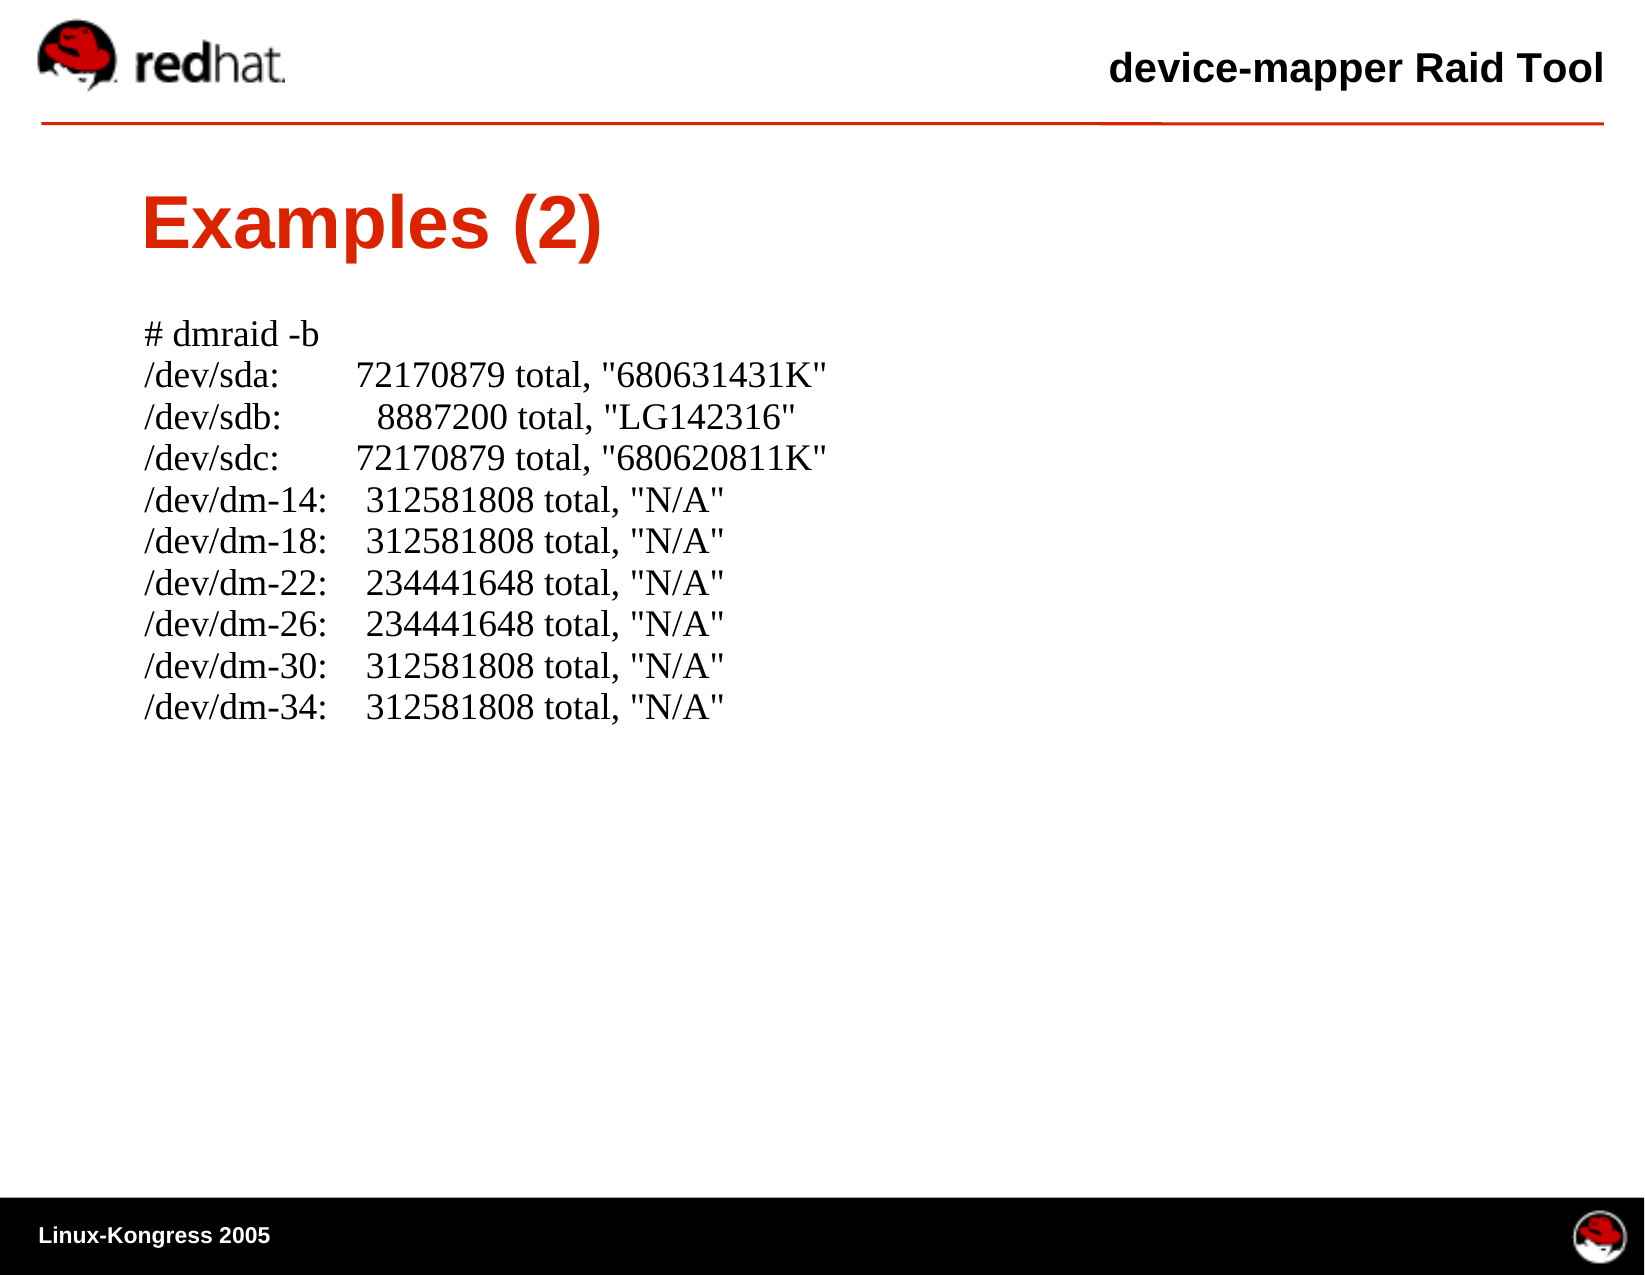

device-mapper Raid Tool
Examples (2)
# dmraid -b
/dev/sda: 72170879 total, "680631431K"
/dev/sdb: 8887200 total, "LG142316"
/dev/sdc: 72170879 total, "680620811K"
/dev/dm-14: 312581808 total, "N/A"
/dev/dm-18: 312581808 total, "N/A"
/dev/dm-22: 234441648 total, "N/A"
/dev/dm-26: 234441648 total, "N/A"
/dev/dm-30: 312581808 total, "N/A"
/dev/dm-34: 312581808 total, "N/A"
Linux-Kongress 2005